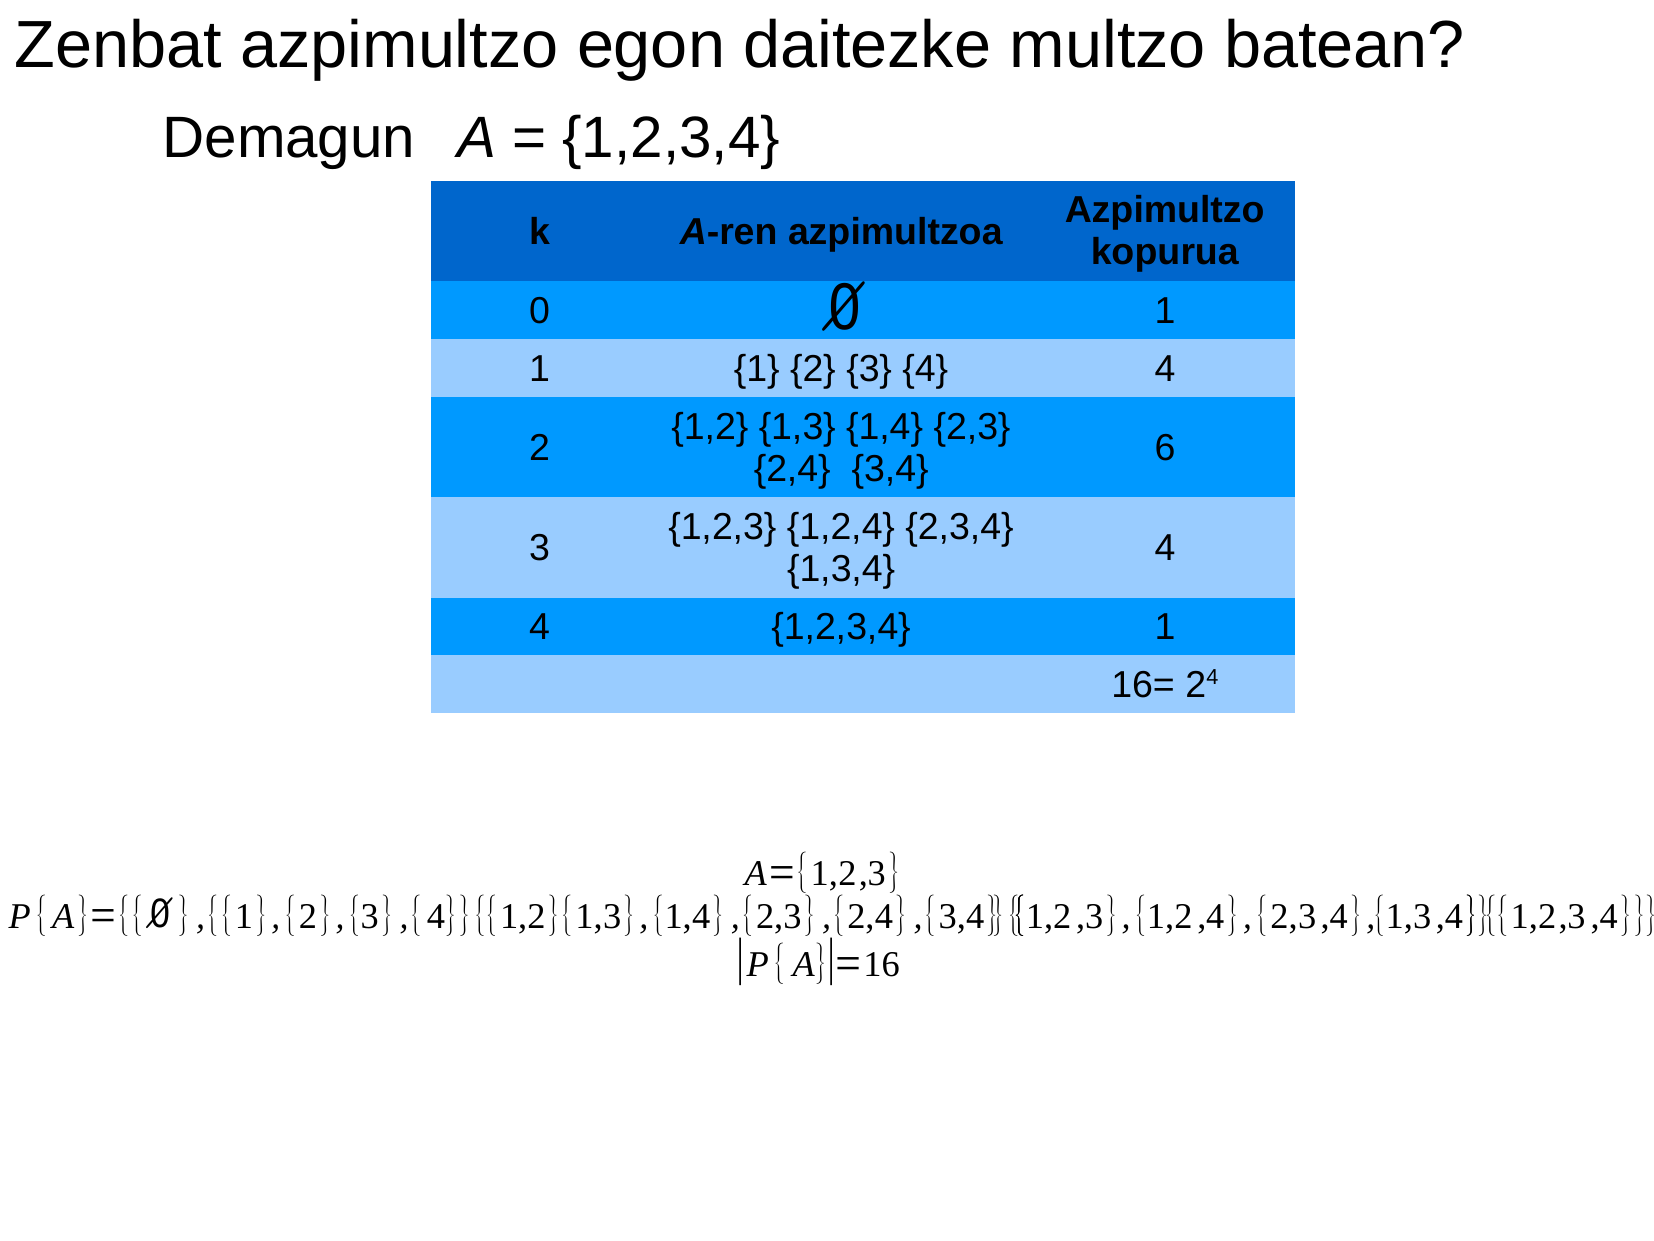

Zenbat azpimultzo egon daitezke multzo batean?
Demagun A = {1,2,3,4}
| k | A-ren azpimultzoa | Azpimultzo kopurua |
| --- | --- | --- |
| 0 | | 1 |
| 1 | {1} {2} {3} {4} | 4 |
| 2 | {1,2} {1,3} {1,4} {2,3} {2,4} {3,4} | 6 |
| 3 | {1,2,3} {1,2,4} {2,3,4} {1,3,4} | 4 |
| 4 | {1,2,3,4} | 1 |
| | | 16= 24 |
∅
A
1,2
,3
=
{
}
P
A
,
1
,
2
,
3
,
4
1,2
1,3
,
1,4
,
2,3
,
2,4
,
3,4
1,2
,3
,
1,2
,4
,
2,3
,4
,
1,3
,4
1,2
,3
,4
{
}
=
{
{
∅
}
{
{
}
{
}
{
}
{
}
}
{
{
}
{
}
{
}
{
}
{
}
{
}
}
{
{
{
{
}
{
}
{
}
{
}
}
}
{
{
}
}
}
∣
∣
P
A
16
{
}
=